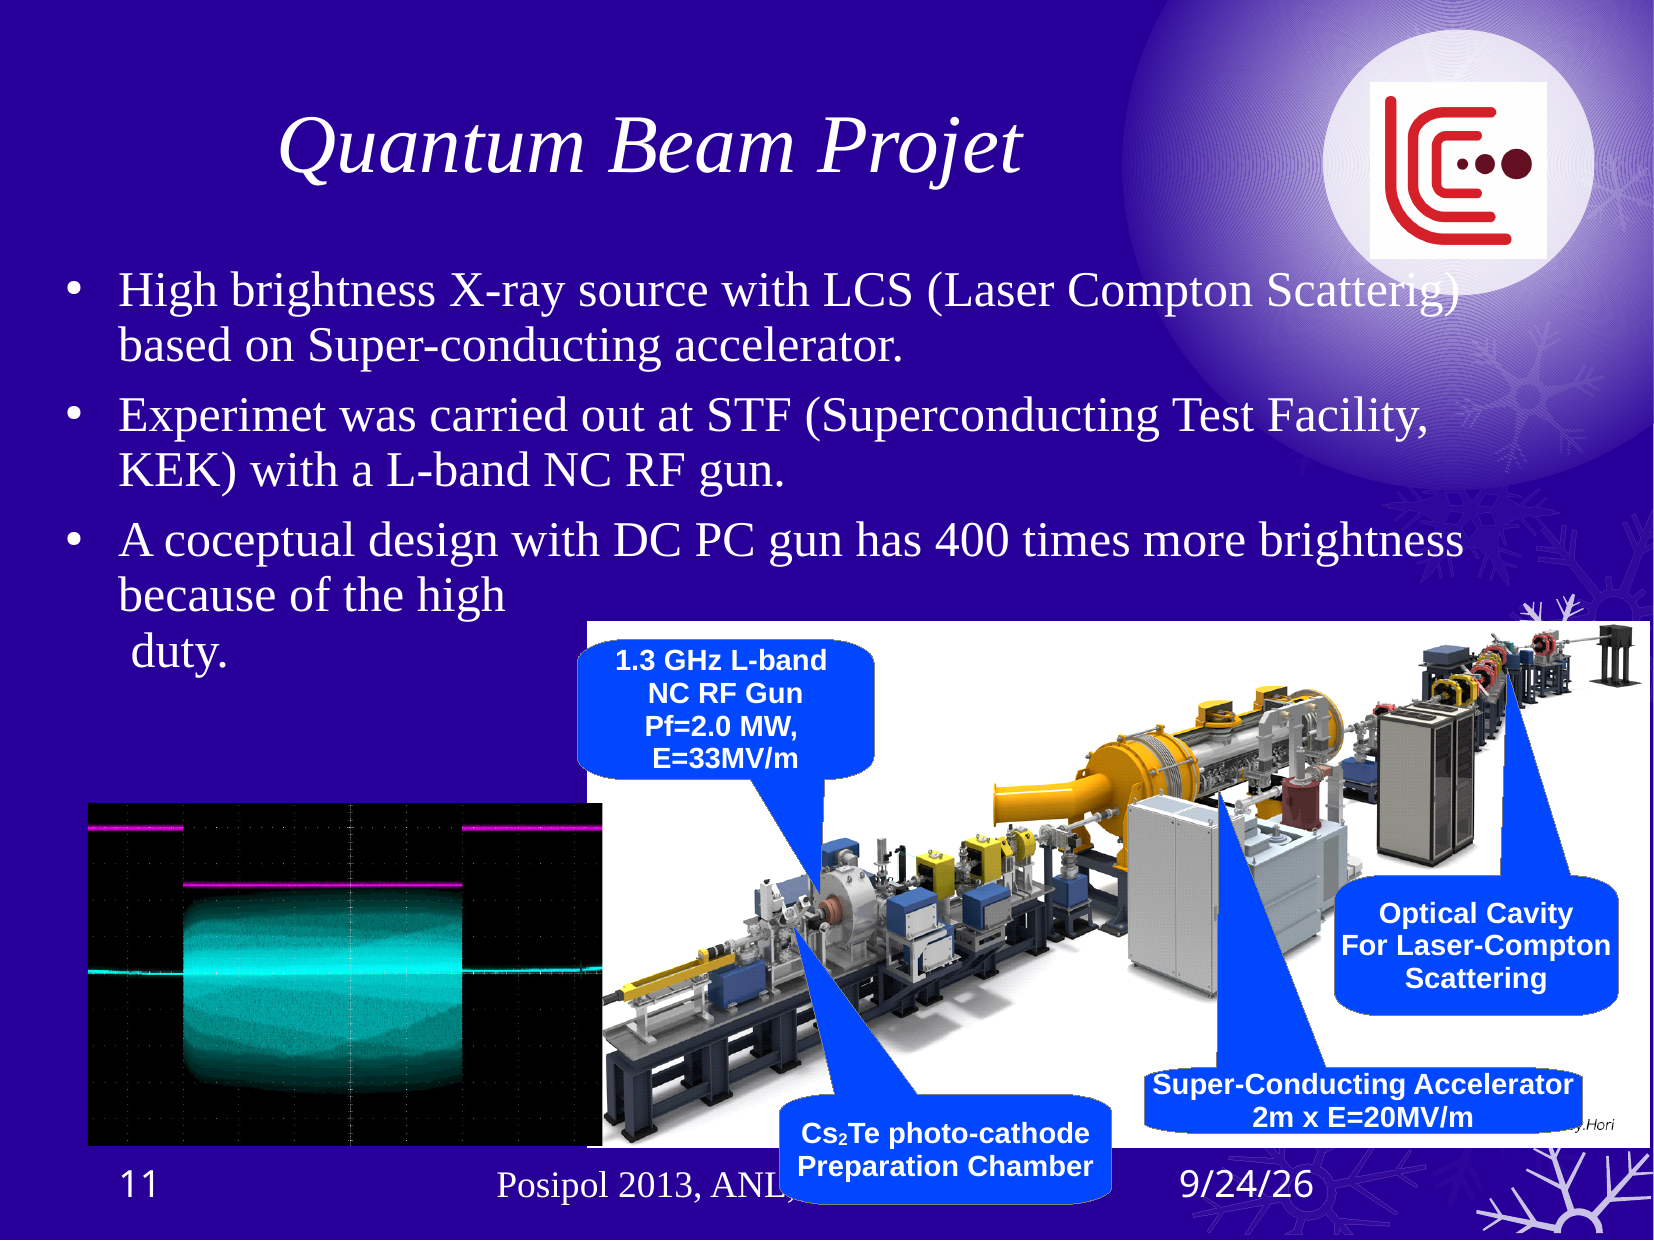

# Quantum Beam Projet
High brightness X-ray source with LCS (Laser Compton Scatterig) based on Super-conducting accelerator.
Experimet was carried out at STF (Superconducting Test Facility, KEK) with a L-band NC RF gun.
A coceptual design with DC PC gun has 400 times more brightness because of the high
 duty.
1.3 GHz L-band
NC RF Gun
Pf=2.0 MW,
E=33MV/m
Optical Cavity
For Laser-Compton
Scattering
Super-Conducting Accelerator
2m x E=20MV/m
Cs2Te photo-cathode
Preparation Chamber
11
2010/8/11